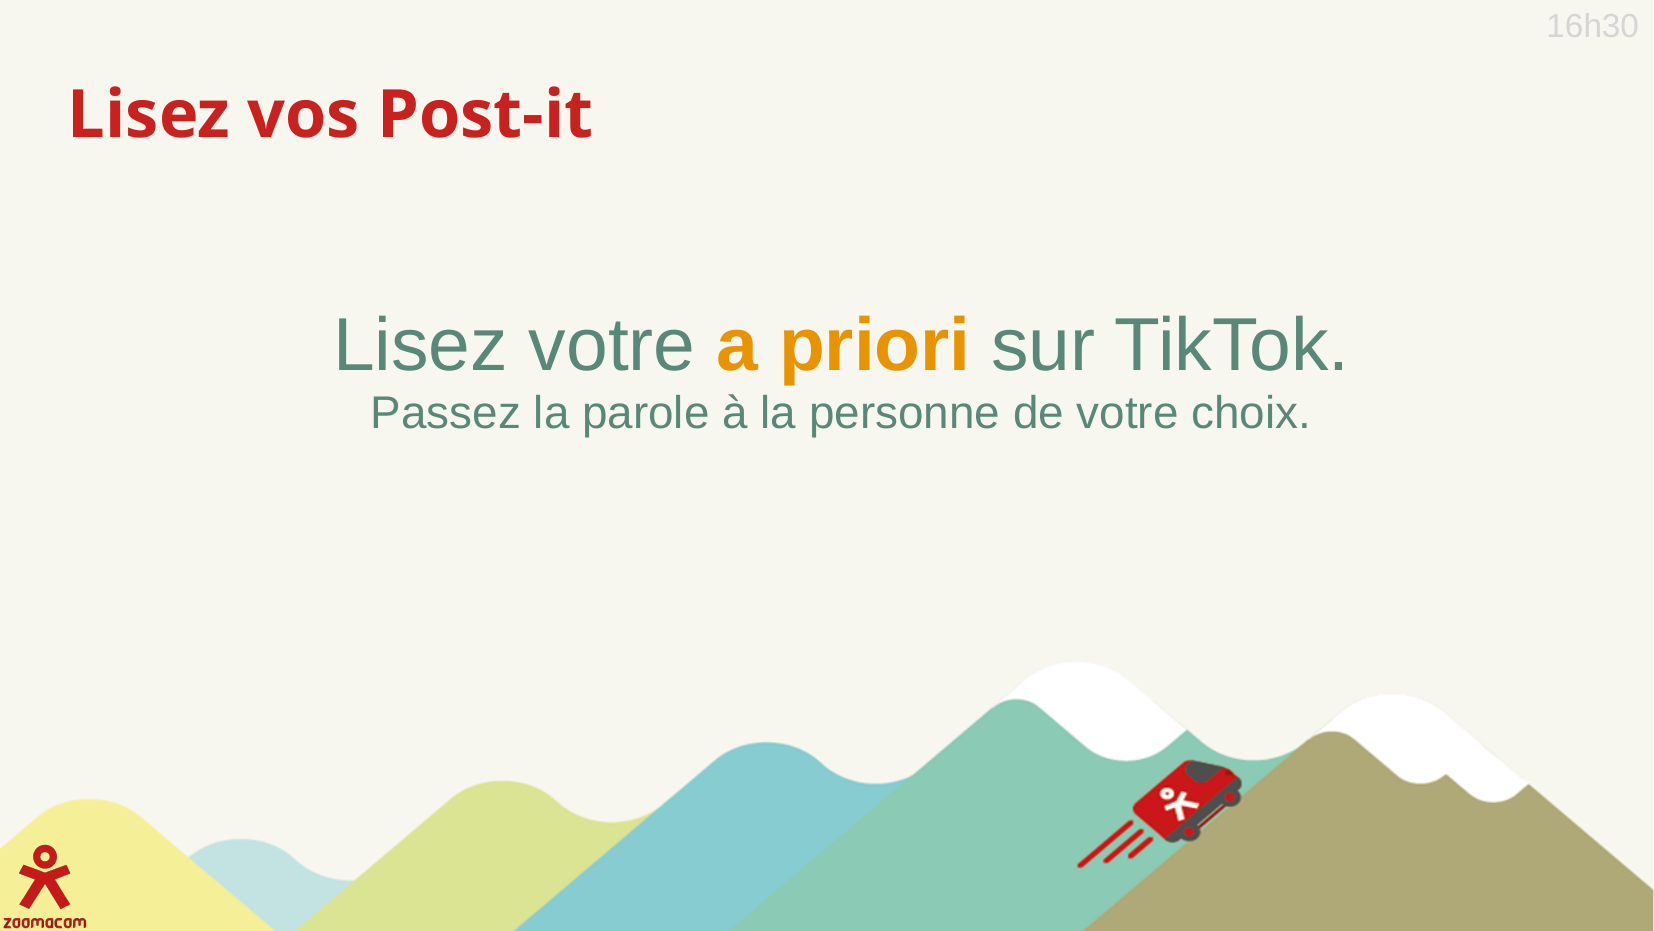

16h30
Lisez vos Post-it
Lisez votre a priori sur TikTok.
Passez la parole à la personne de votre choix.